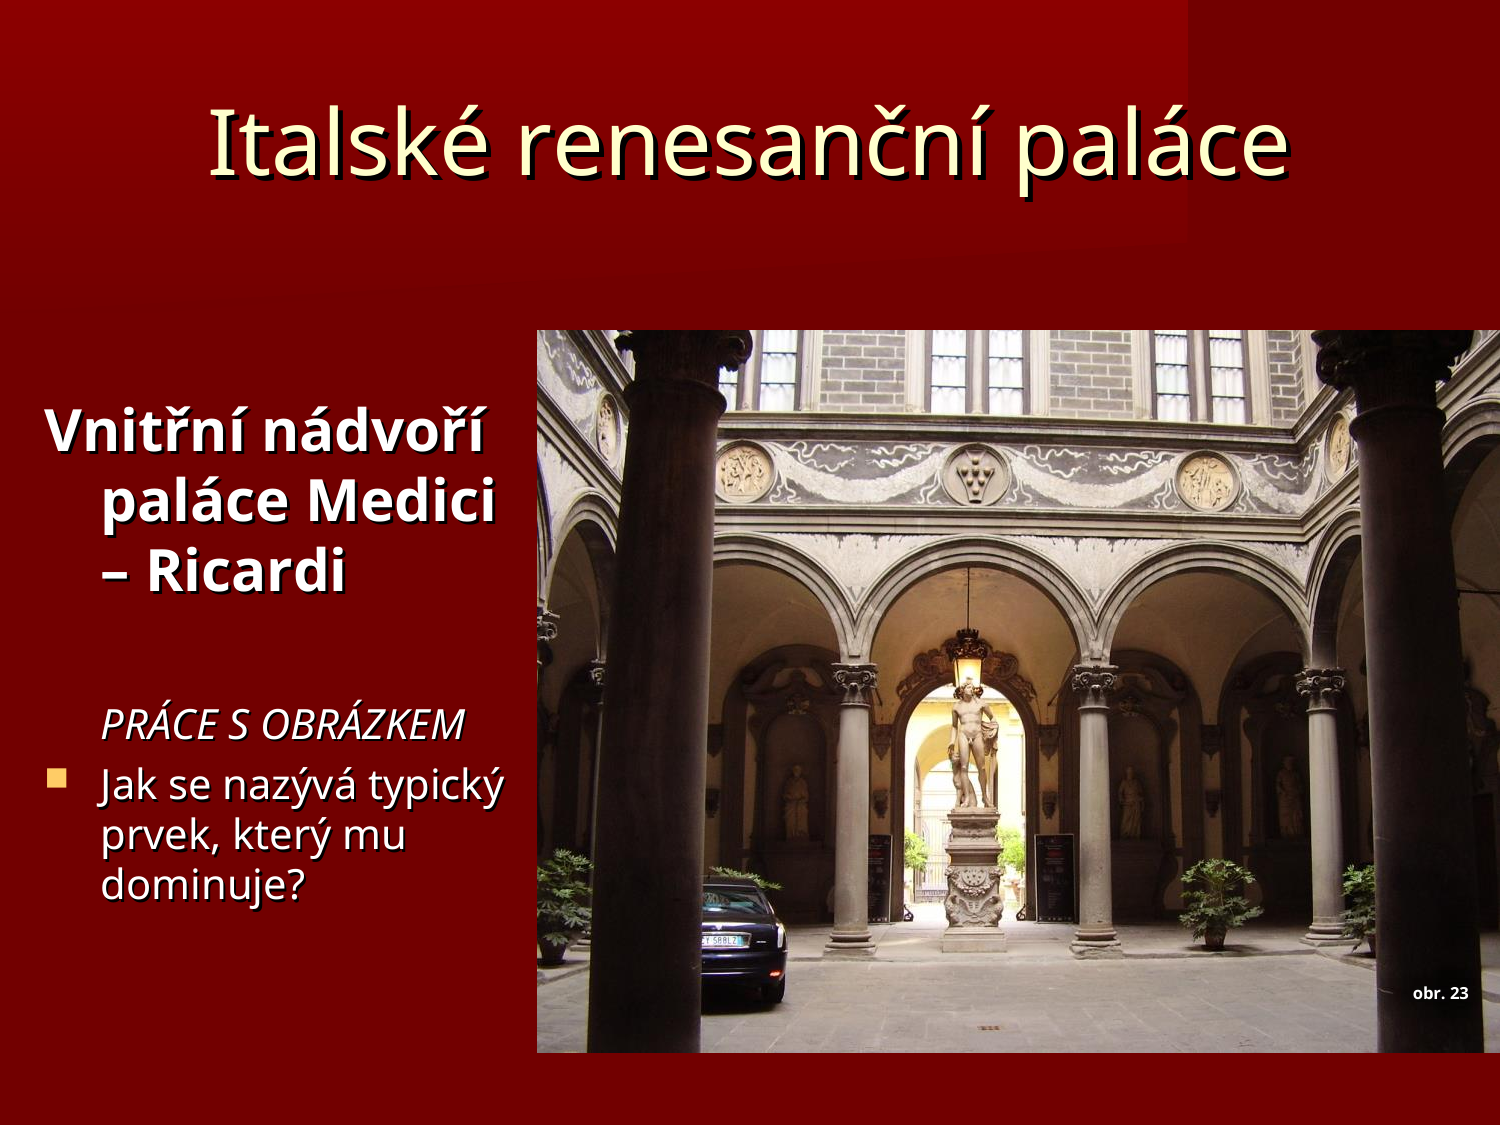

# Italské renesanční paláce
Vnitřní nádvoří paláce Medici – Ricardi
	PRÁCE S OBRÁZKEM
Jak se nazývá typický prvek, který mu dominuje?
obr. 23